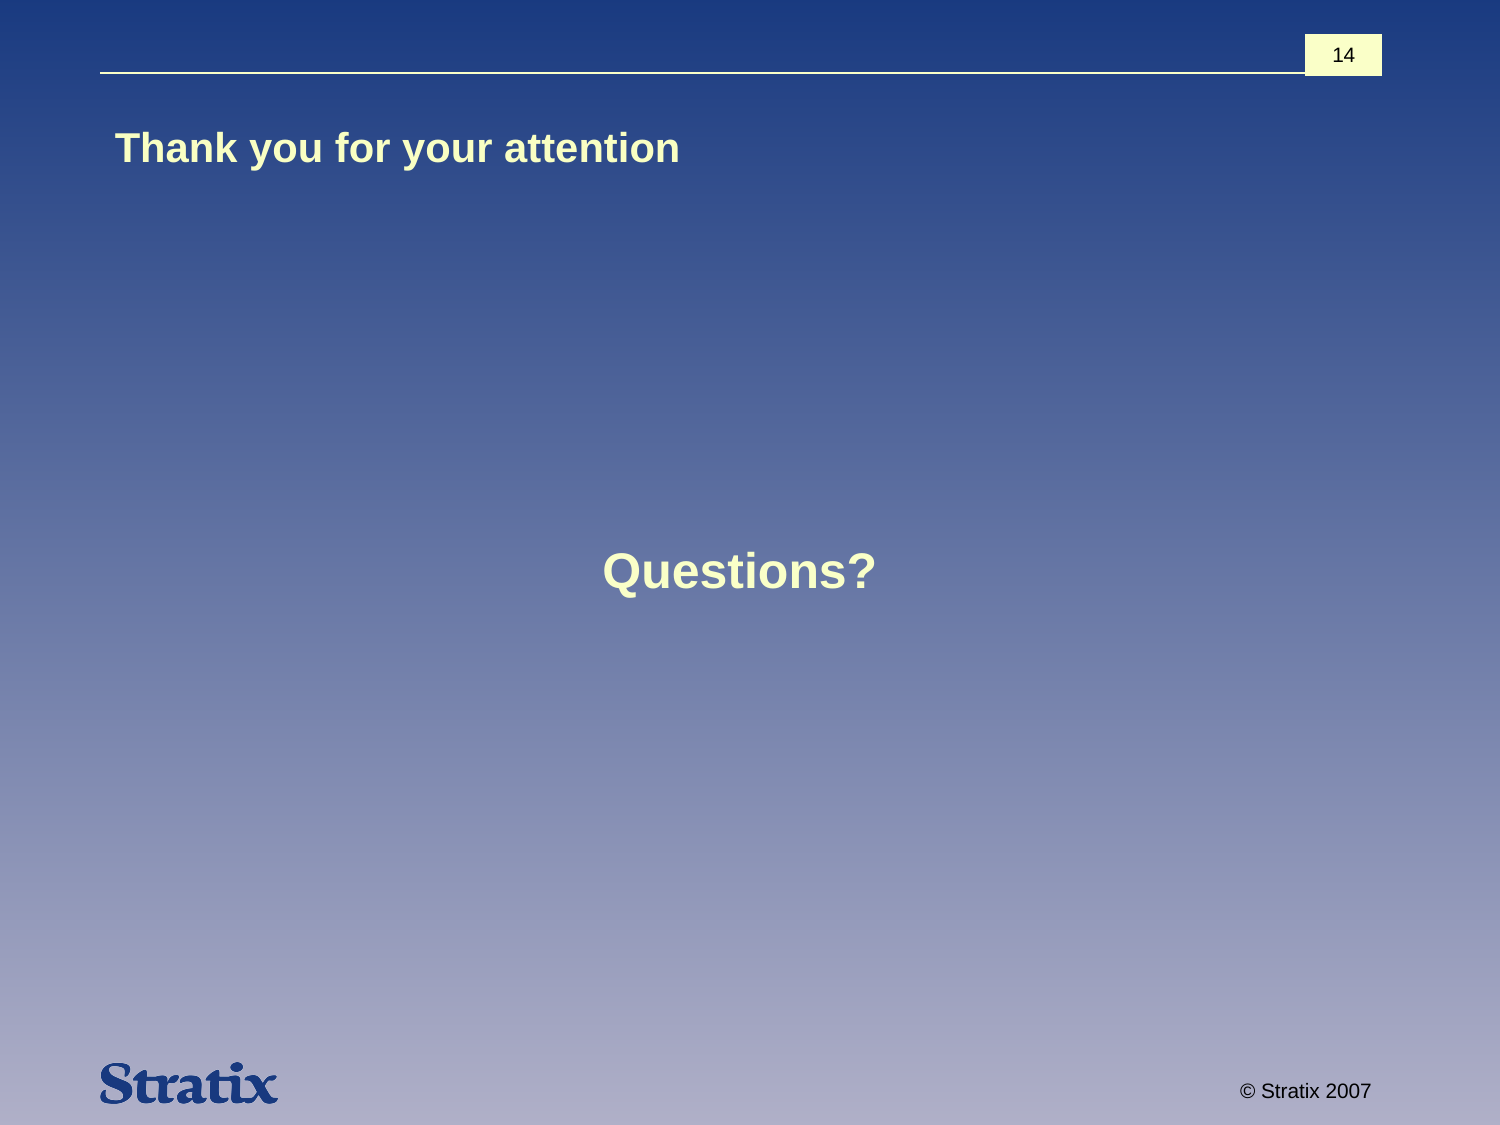

14
# Thank you for your attention
Questions?